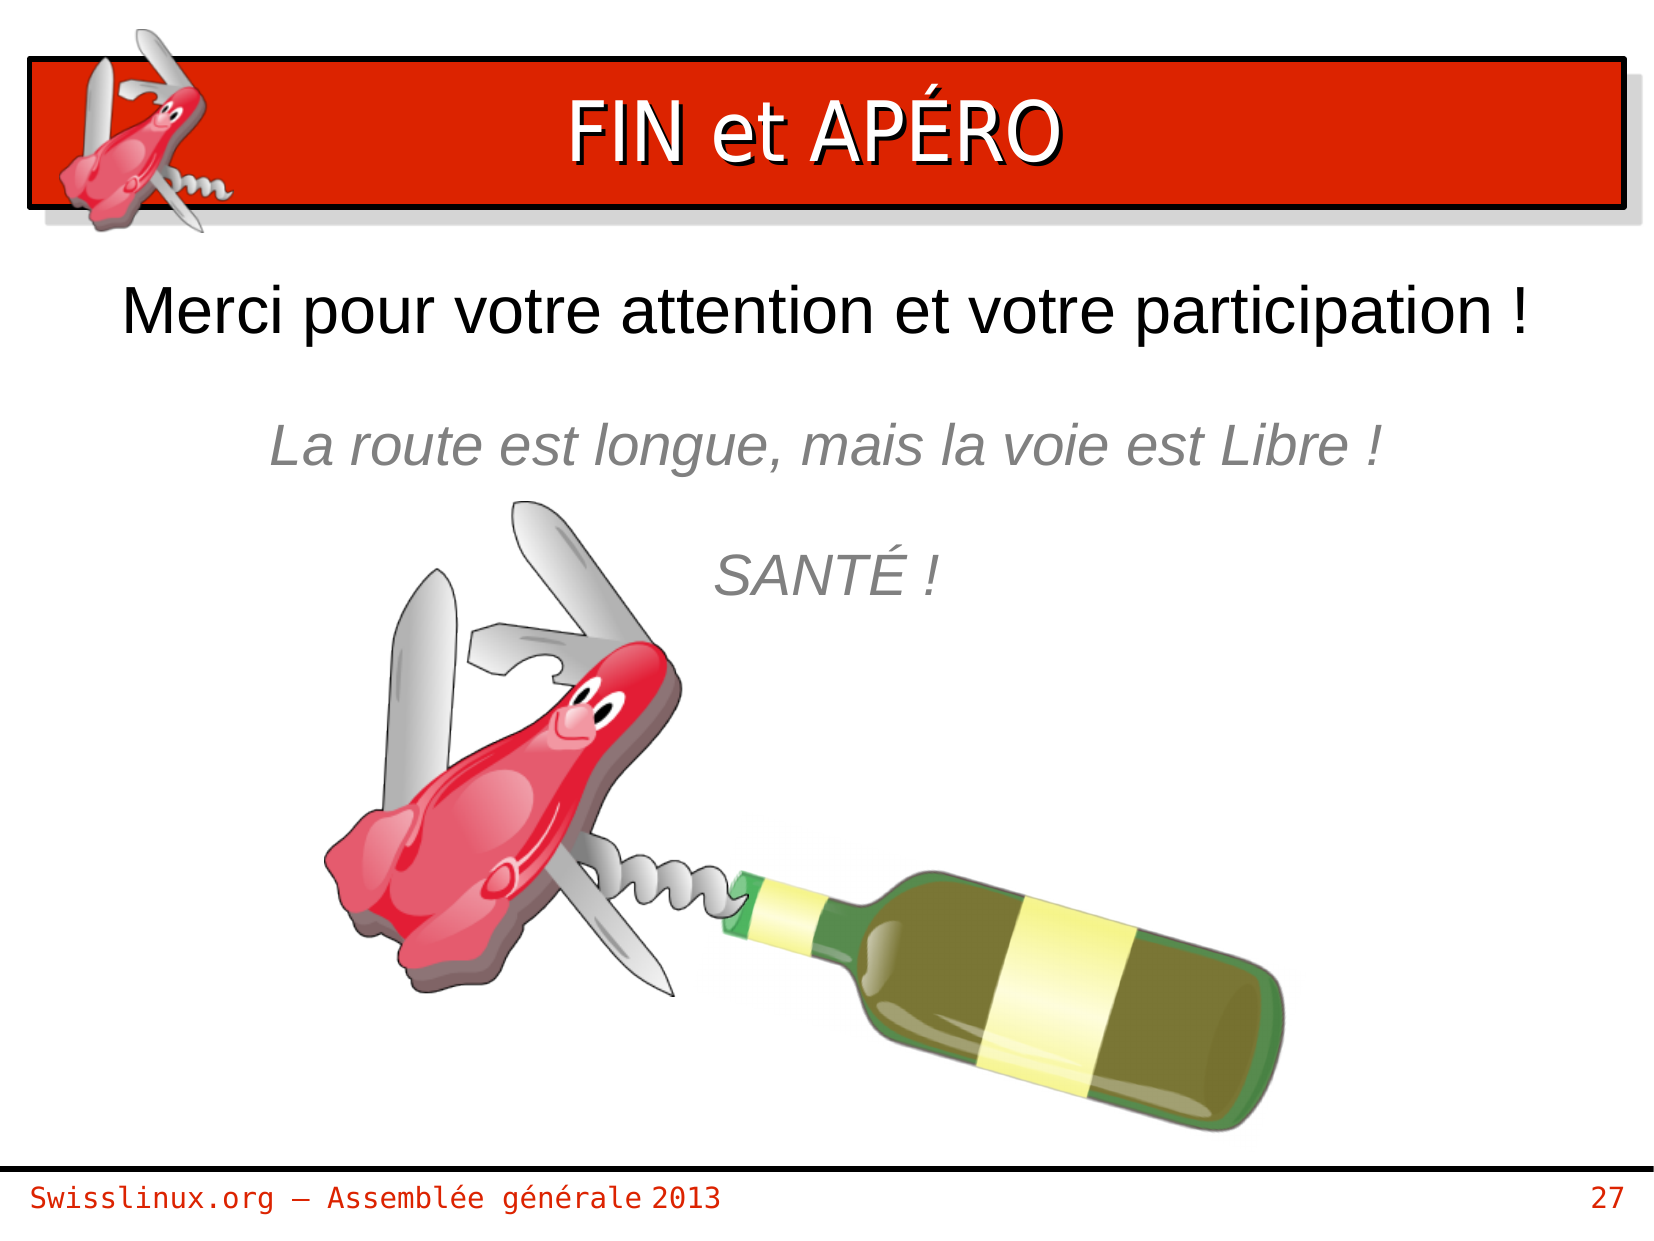

# FIN et APÉRO
Merci pour votre attention et votre participation !
La route est longue, mais la voie est Libre !
SANTÉ !
25 Janvier 2013
27